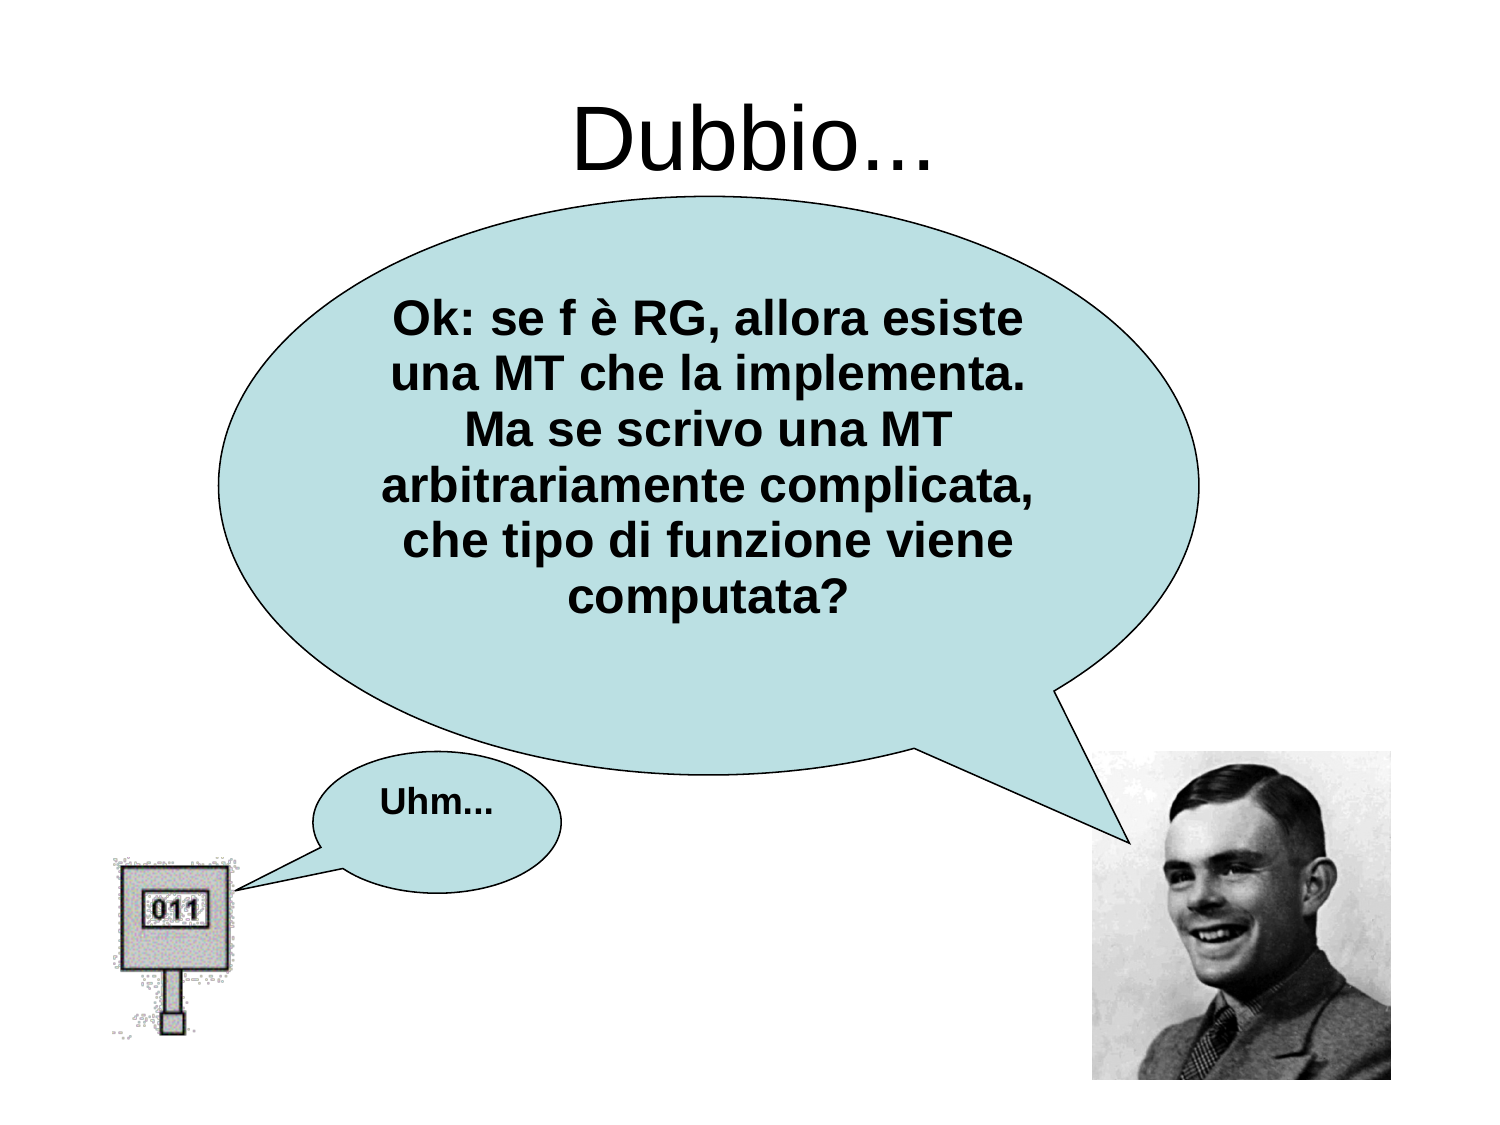

# Dubbio...
Ok: se f è RG, allora esiste una MT che la implementa.
Ma se scrivo una MT arbitrariamente complicata, che tipo di funzione viene computata?
Uhm...